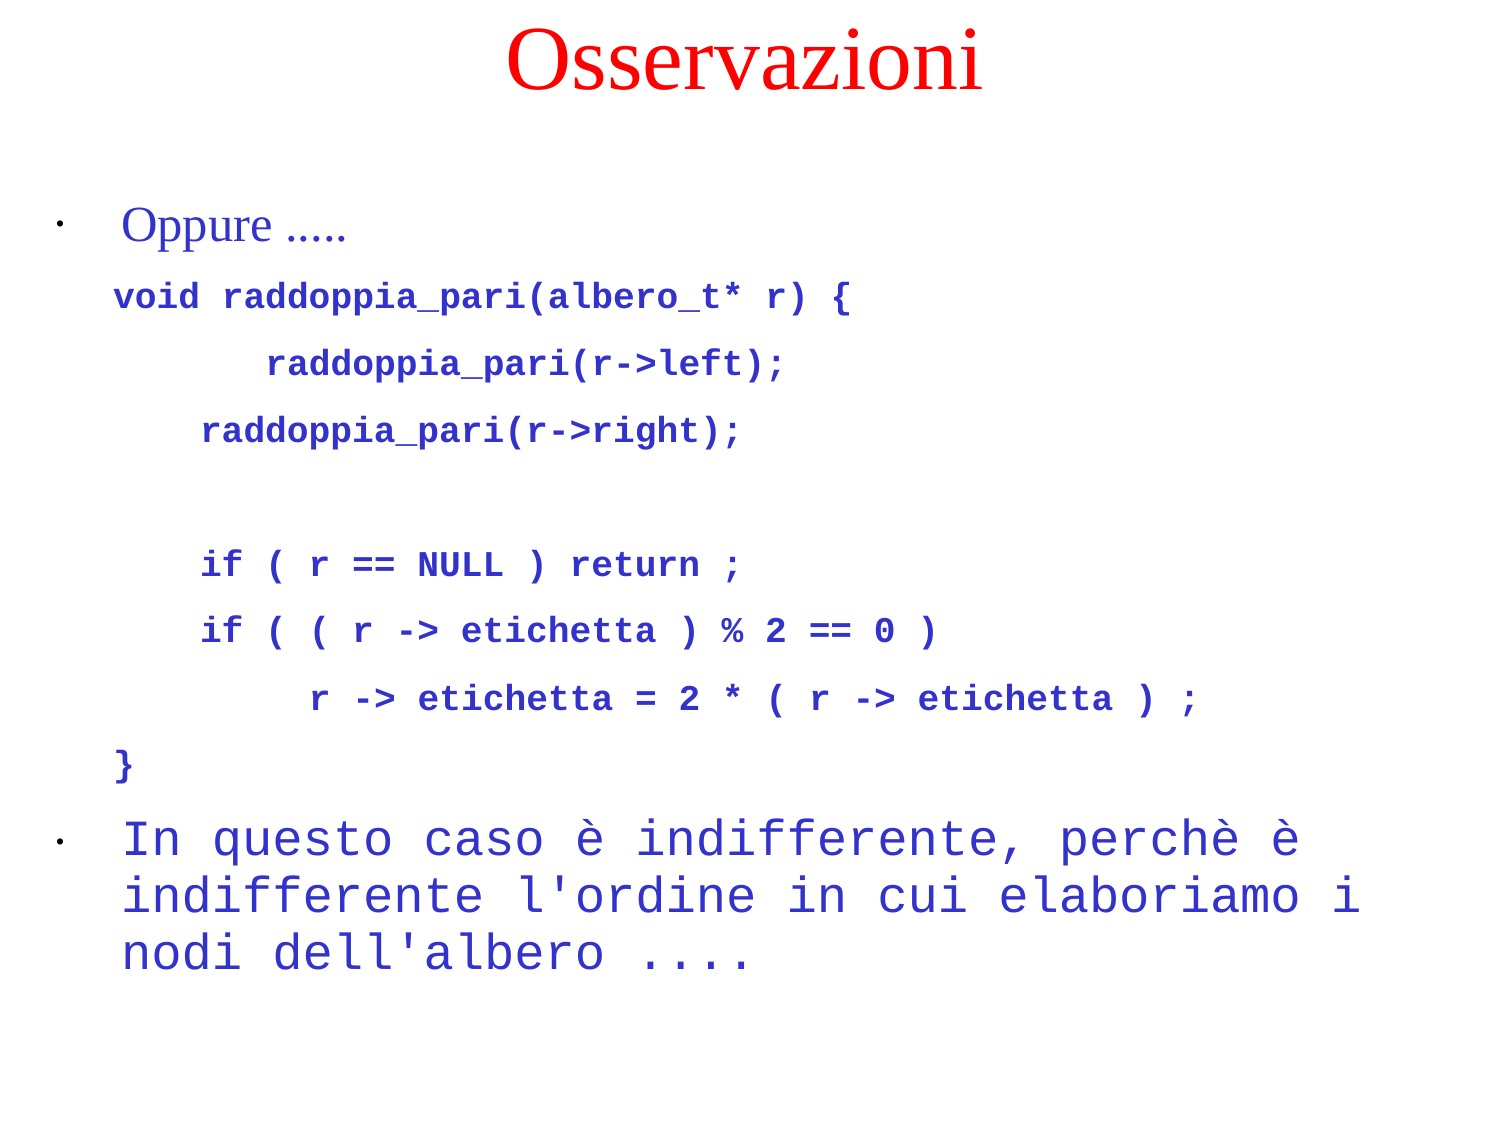

# Osservazioni
Oppure .....
void raddoppia_pari(albero_t* r) {
	 raddoppia_pari(r->left);
 raddoppia_pari(r->right);
 if ( r == NULL ) return ;
 if ( ( r -> etichetta ) % 2 == 0 )
 r -> etichetta = 2 * ( r -> etichetta ) ;
}
In questo caso è indifferente, perchè è indifferente l'ordine in cui elaboriamo i nodi dell'albero ....